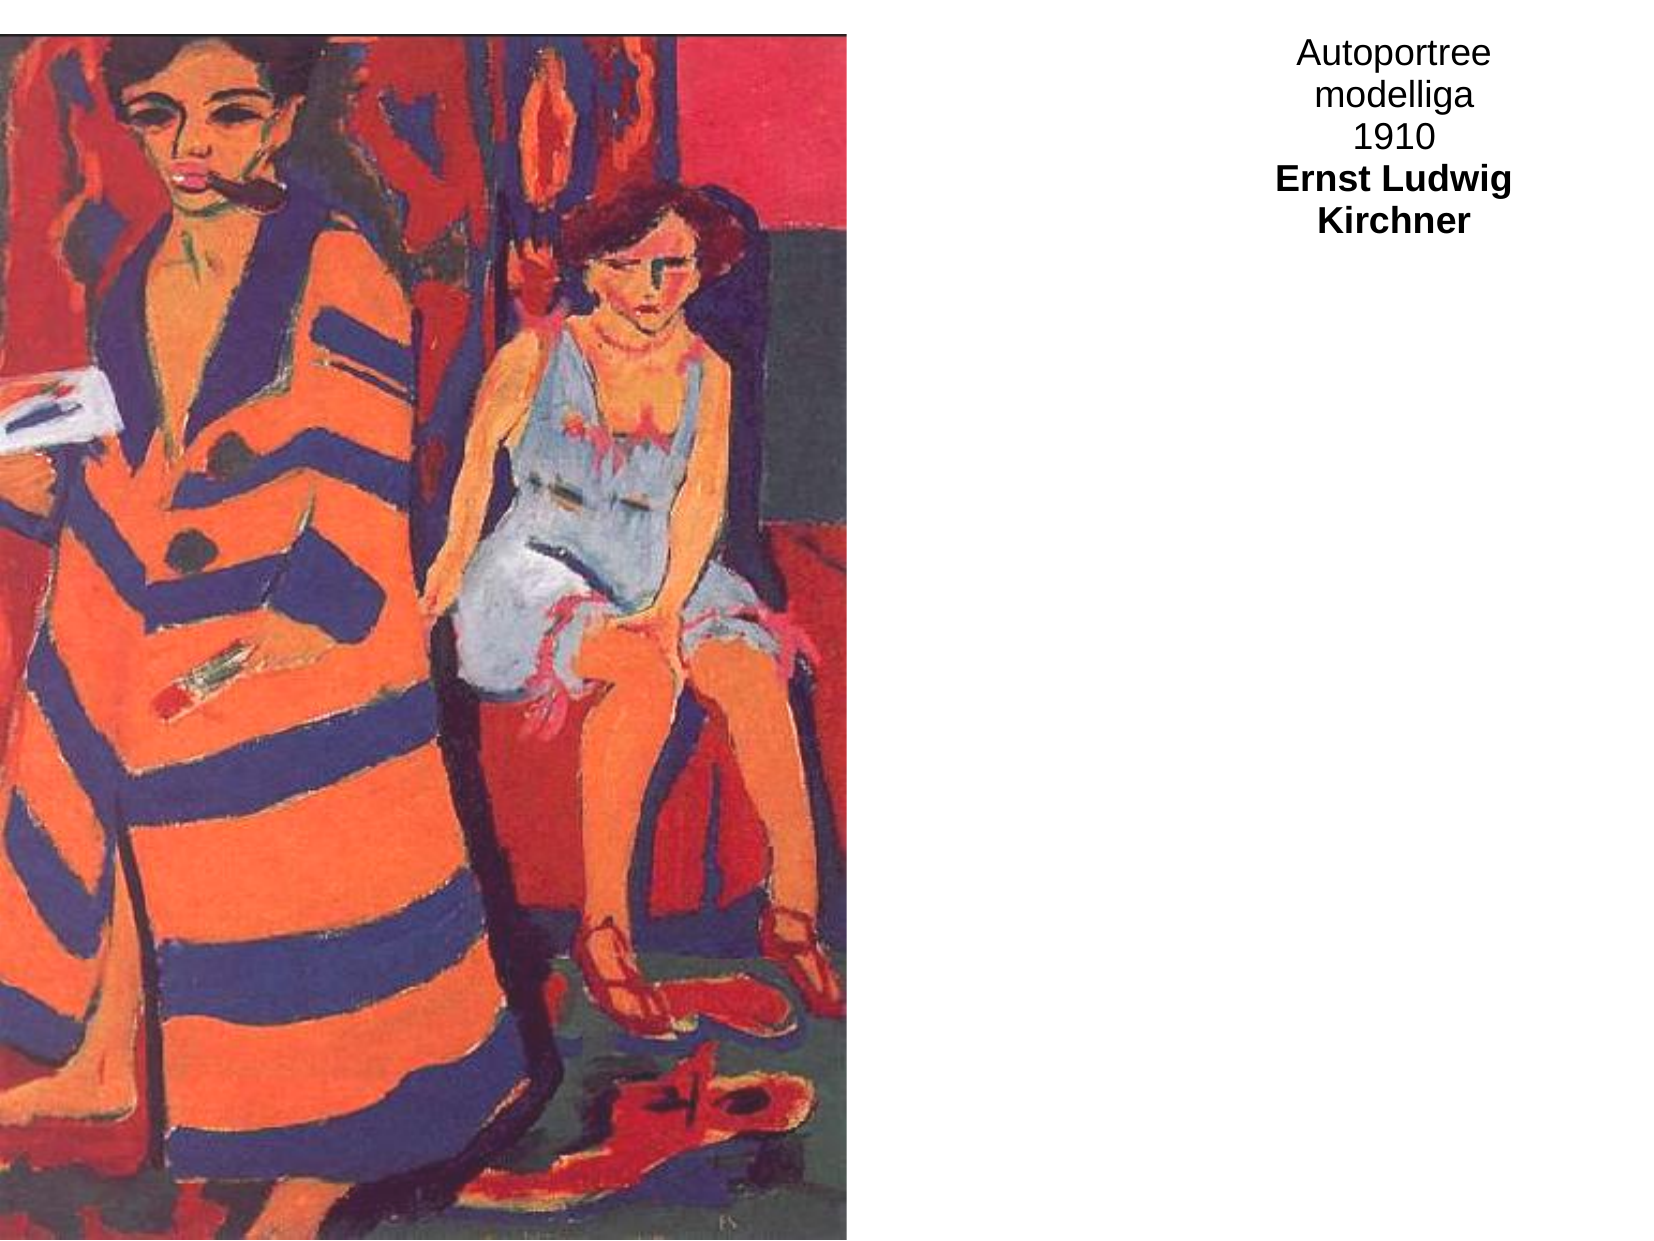

# Autoportree modelliga 1910 Ernst Ludwig Kirchner